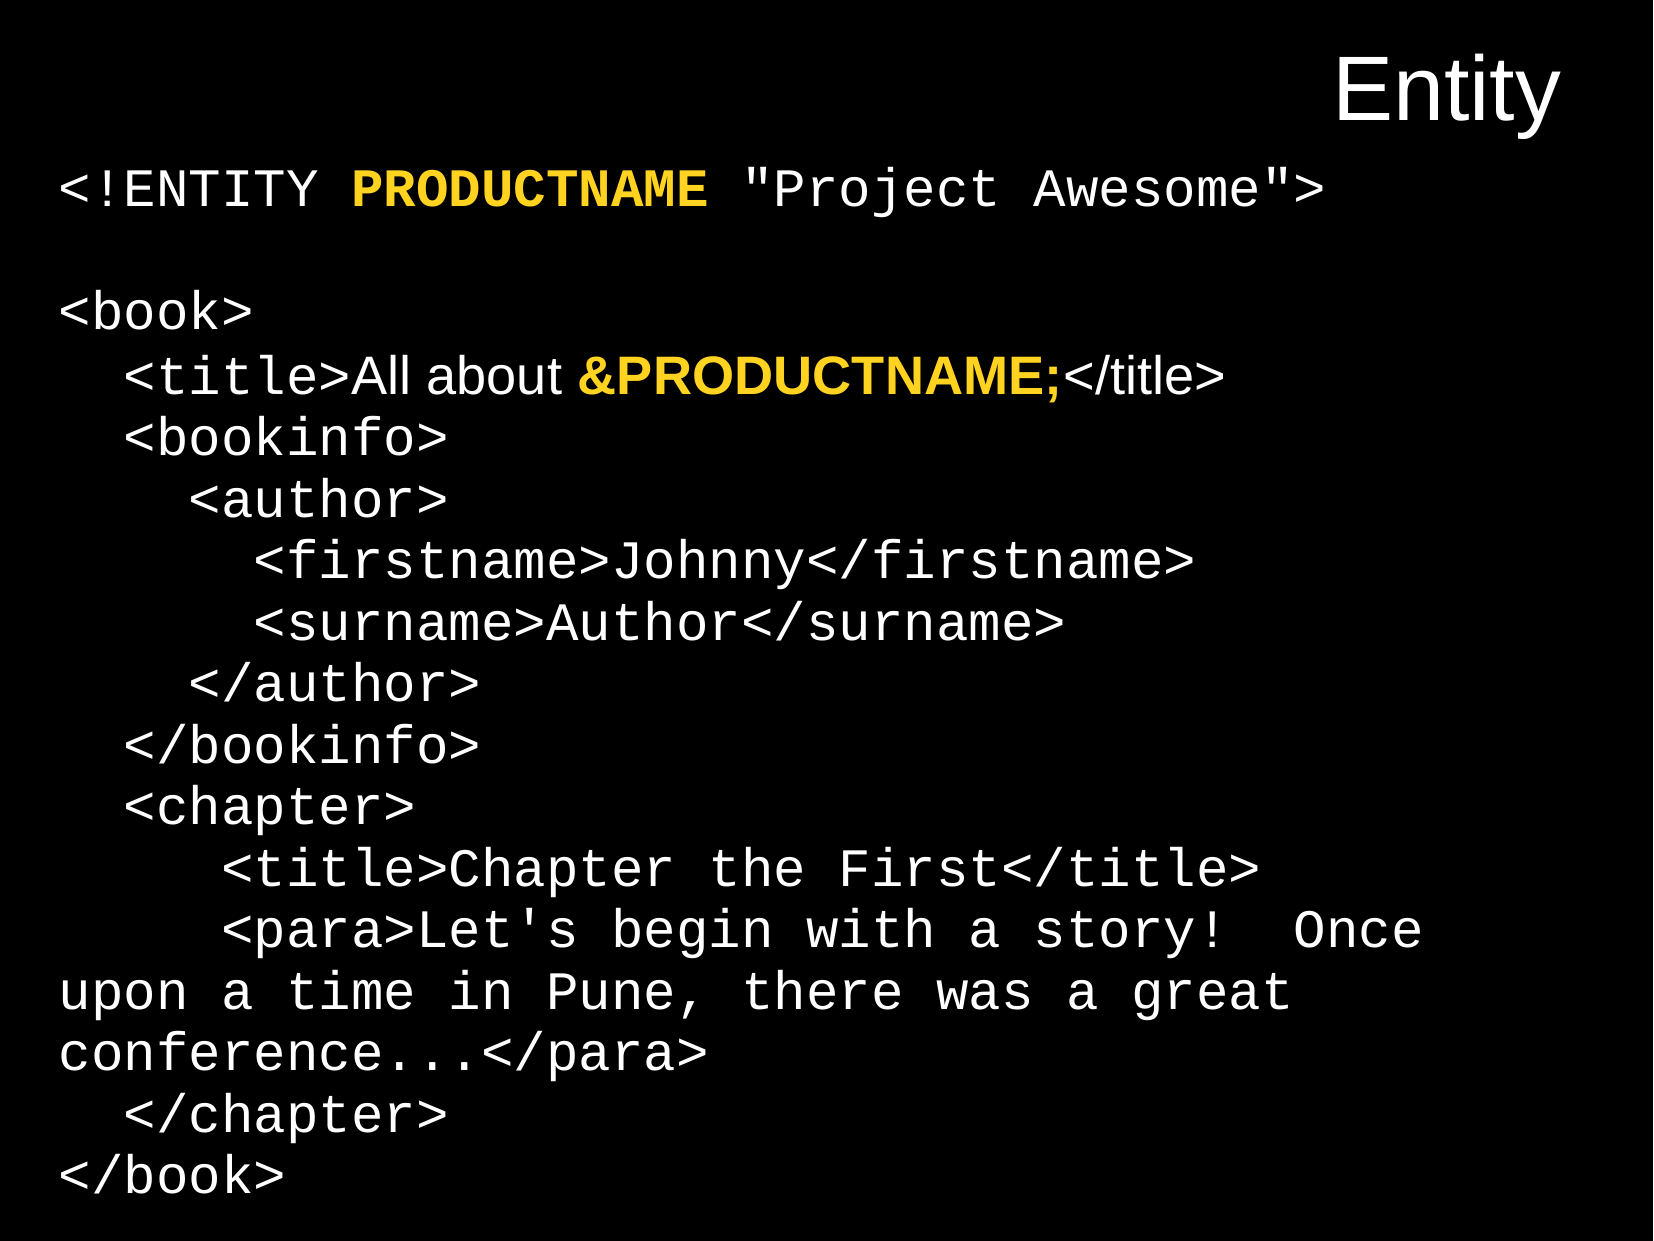

Entity
# <!ENTITY PRODUCTNAME "Project Awesome">
<book>
 <title>All about &PRODUCTNAME;</title>
 <bookinfo>
 <author>
 <firstname>Johnny</firstname>
 <surname>Author</surname>
 </author>
 </bookinfo>
 <chapter>
 <title>Chapter the First</title>
 <para>Let's begin with a story! Once upon a time in Pune, there was a great conference...</para>
 </chapter>
</book>